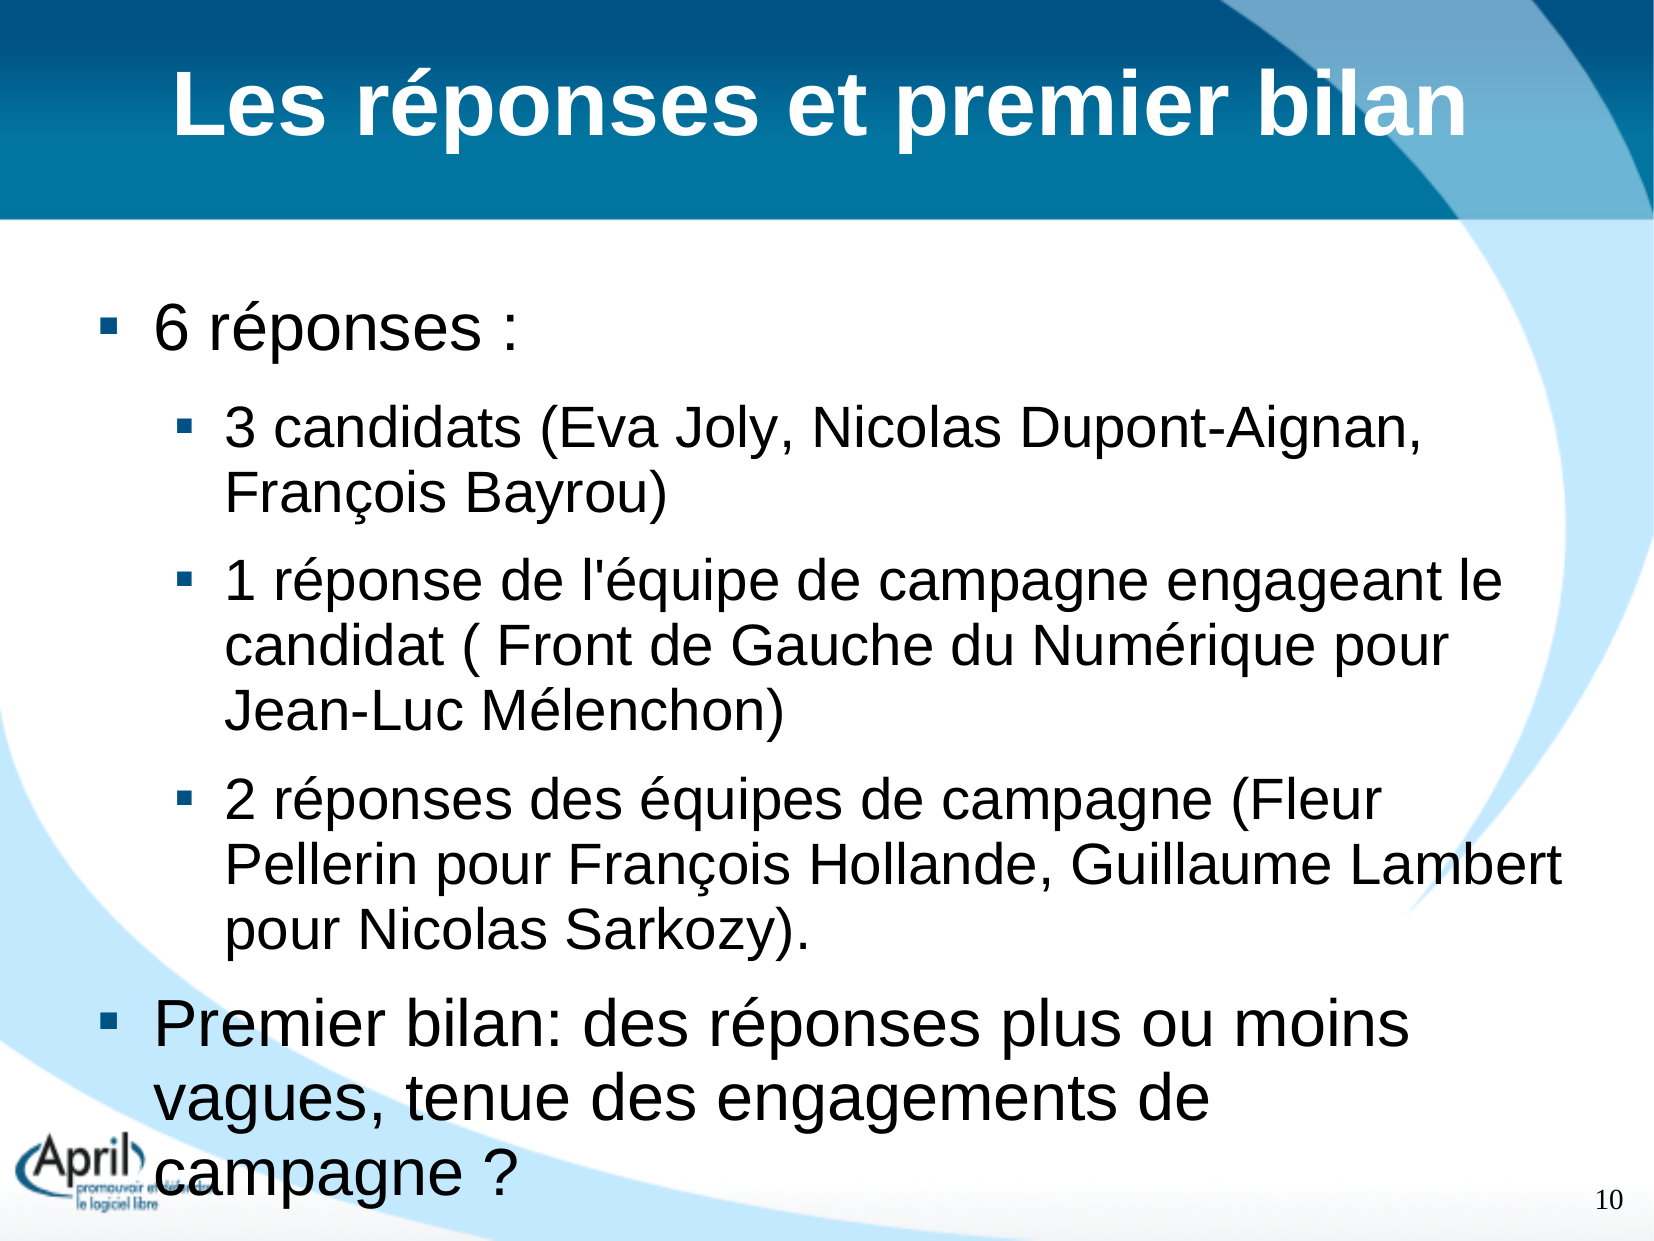

# Les réponses et premier bilan
6 réponses :
3 candidats (Eva Joly, Nicolas Dupont-Aignan, François Bayrou)
1 réponse de l'équipe de campagne engageant le candidat ( Front de Gauche du Numérique pour Jean-Luc Mélenchon)
2 réponses des équipes de campagne (Fleur Pellerin pour François Hollande, Guillaume Lambert pour Nicolas Sarkozy).
Premier bilan: des réponses plus ou moins vagues, tenue des engagements de campagne ?
10